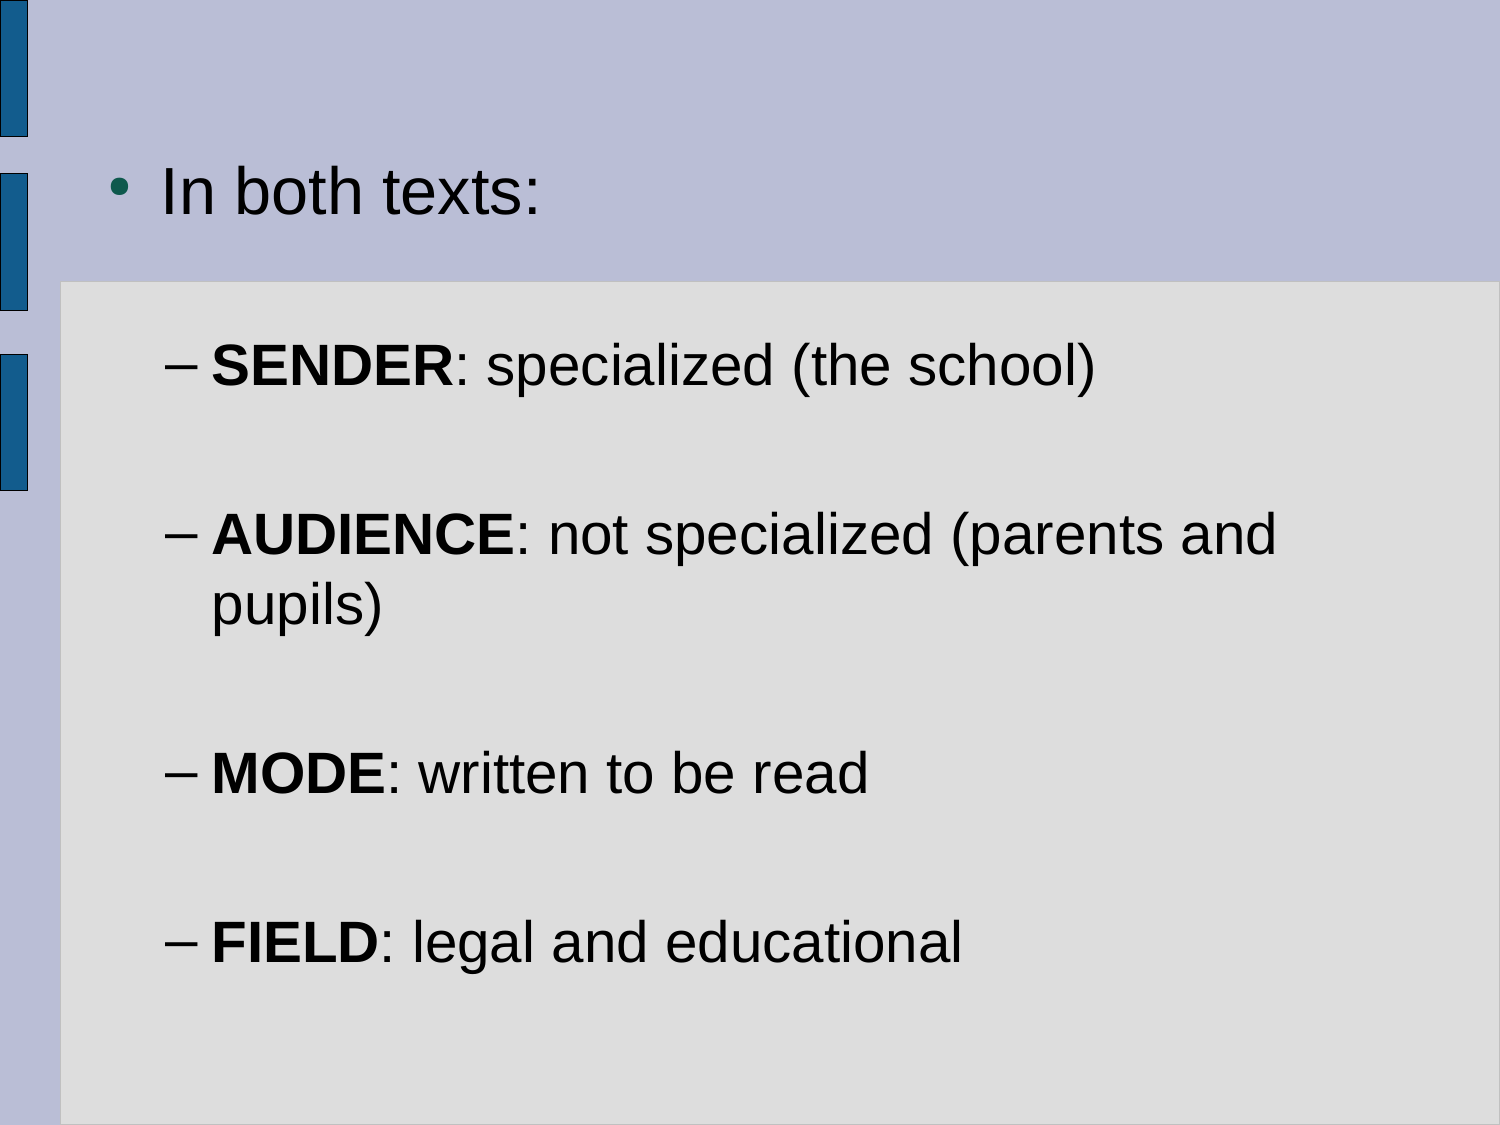

# In both texts:
SENDER: specialized (the school)
AUDIENCE: not specialized (parents and pupils)
MODE: written to be read
FIELD: legal and educational